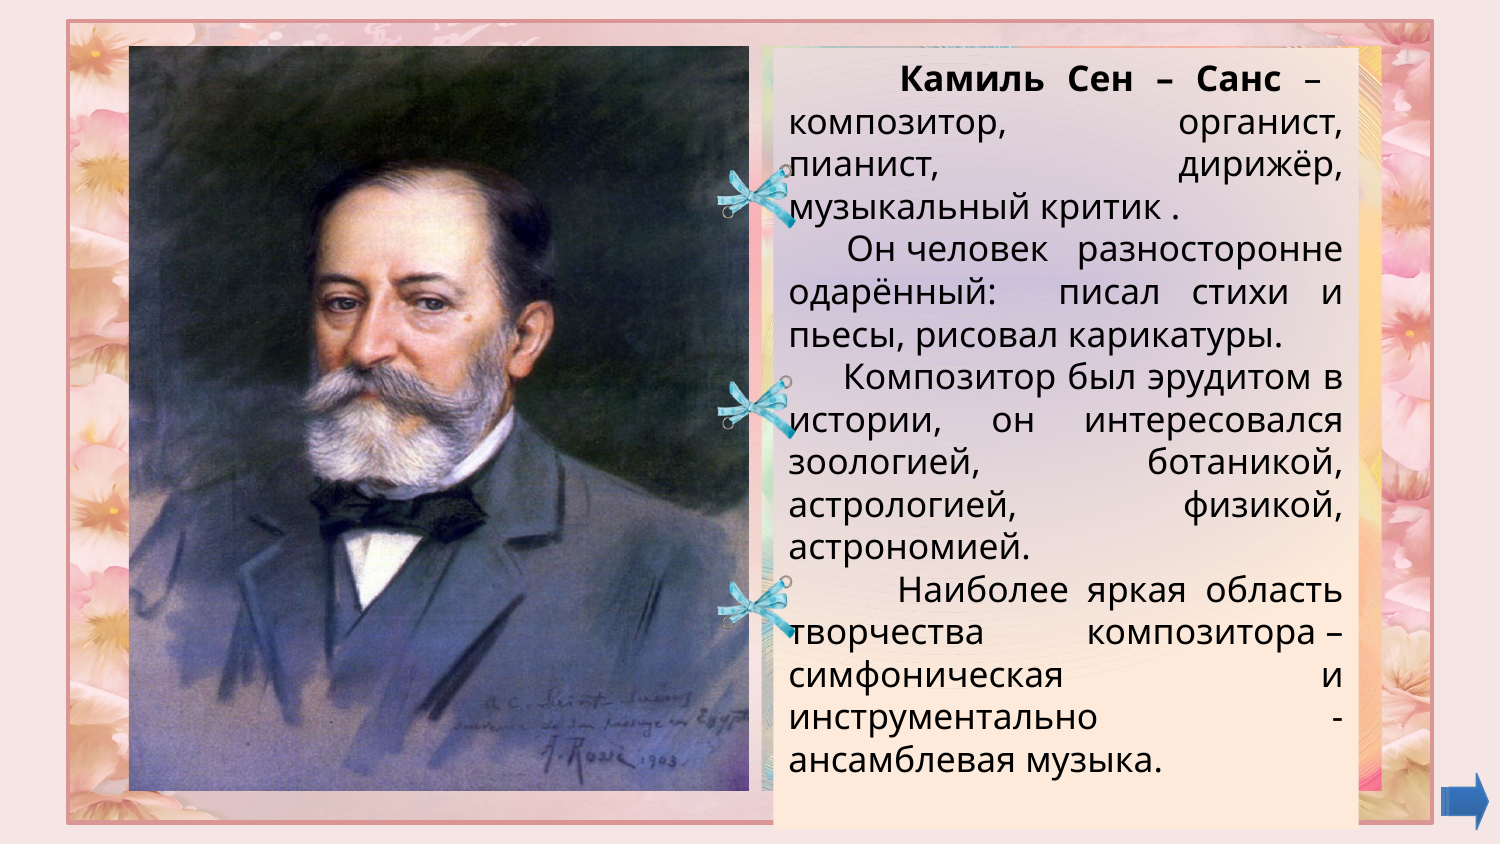

Камиль Сен – Санс – композитор,  органист, пианист, дирижёр, музыкальный критик .
 Он человек  разносторонне одарённый: писал стихи и пьесы, рисовал карикатуры.
 Композитор был эрудитом в истории, он интересовался зоологией, ботаникой, астрологией, физикой, астрономией.
 Наиболее яркая область творчества композитора – симфоническая и инструментально - ансамблевая музыка.